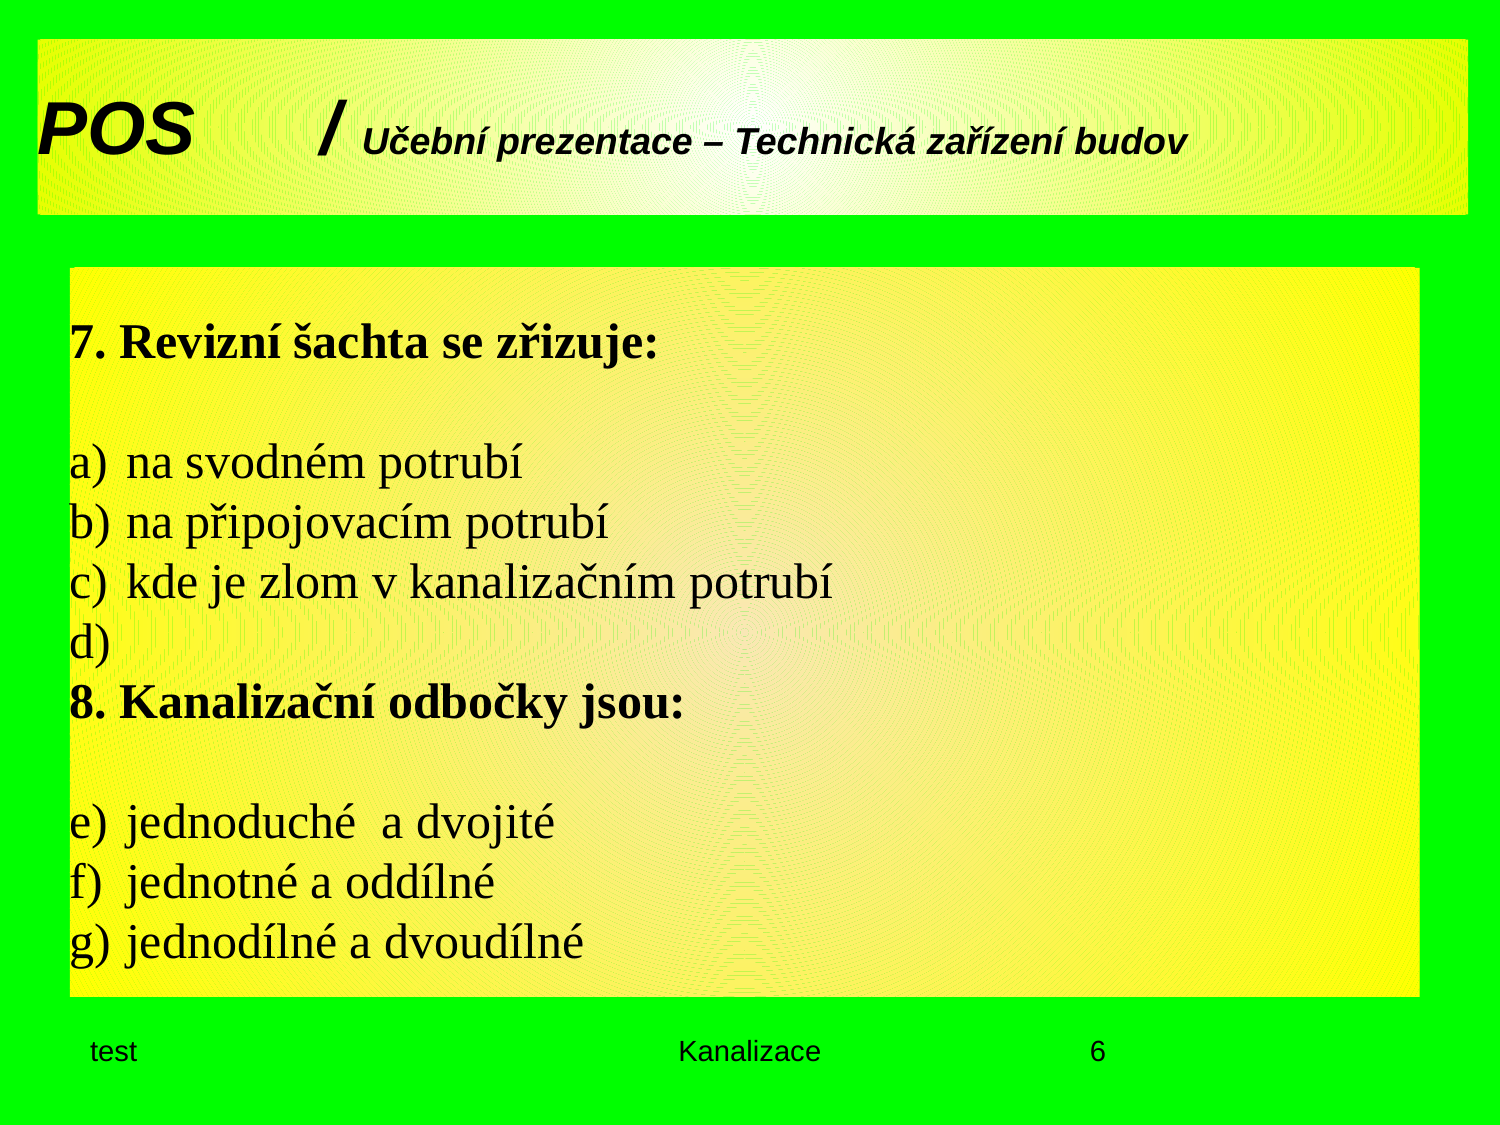

POS / Učební prezentace – Technická zařízení budov
7. Revizní šachta se zřizuje:
na svodném potrubí
na připojovacím potrubí
kde je zlom v kanalizačním potrubí
8. Kanalizační odbočky jsou:
jednoduché a dvojité
jednotné a oddílné
jednodílné a dvoudílné
test
Kanalizace